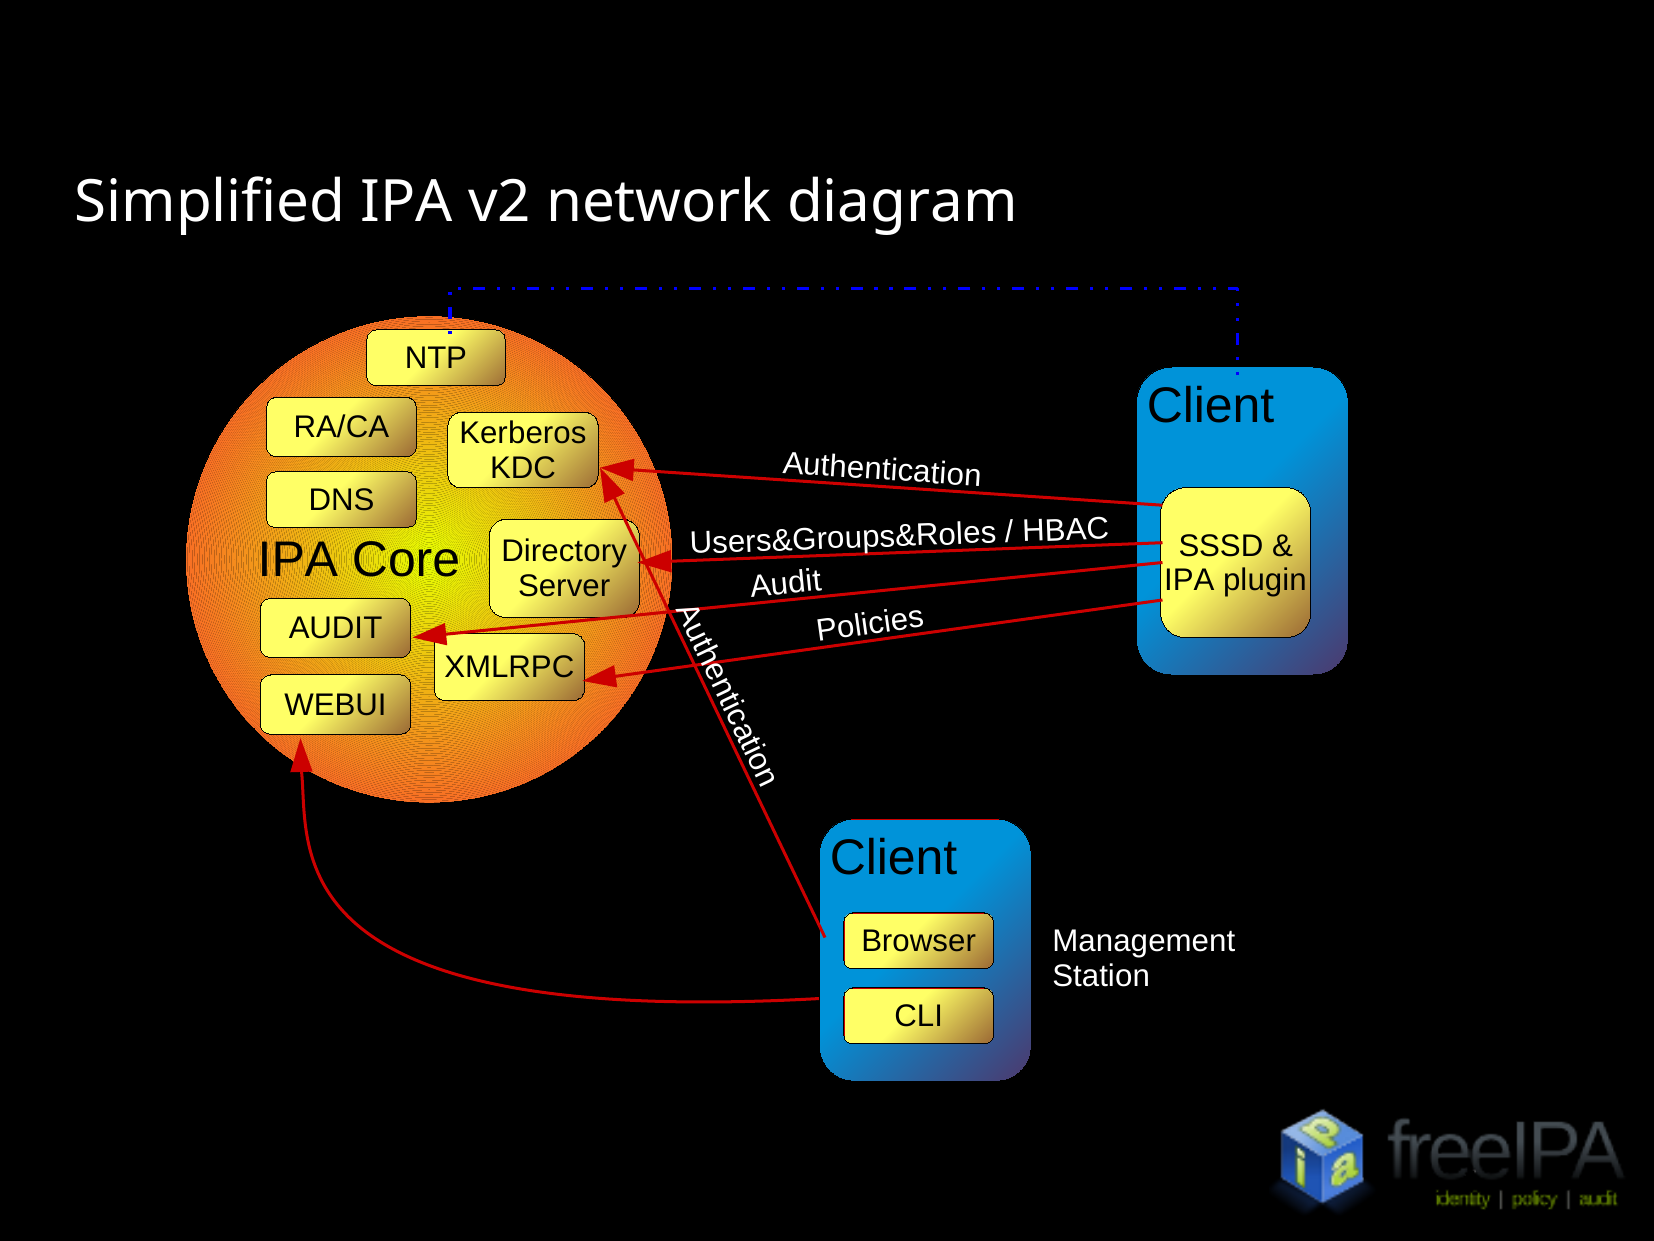

# Simplified IPA v2 network diagram
IPA Core
NTP
RA/CA
Kerberos
KDC
DNS
Directory
Server
AUDIT
XMLRPC
WEBUI
Client
SSSD &
IPA plugin
Authentication
Authentication
Users&Groups&Roles / HBAC
Audit
Policies
Client
Browser
CLI
Management
Station